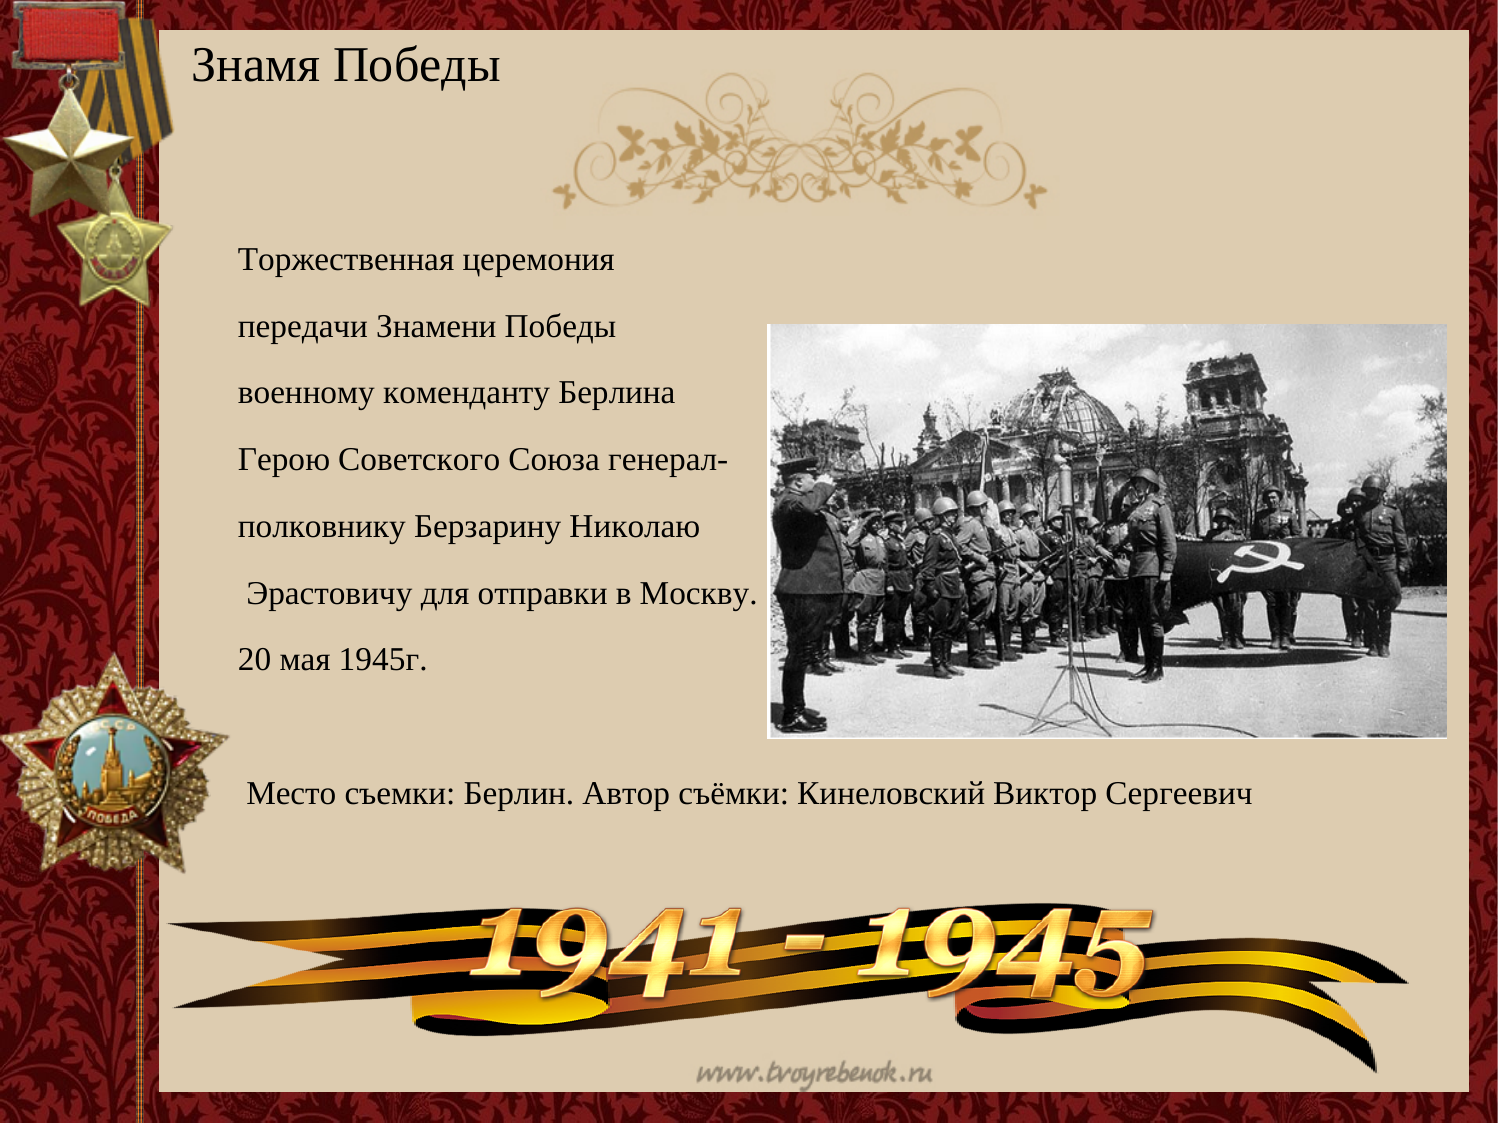

# Знамя Победы
Торжественная церемония
передачи Знамени Победы
военному коменданту Берлина
Герою Советского Союза генерал-
полковнику Берзарину Николаю
 Эрастовичу для отправки в Москву.
20 мая 1945г.
 Место съемки: Берлин. Автор съёмки: Кинеловский Виктор Сергеевич